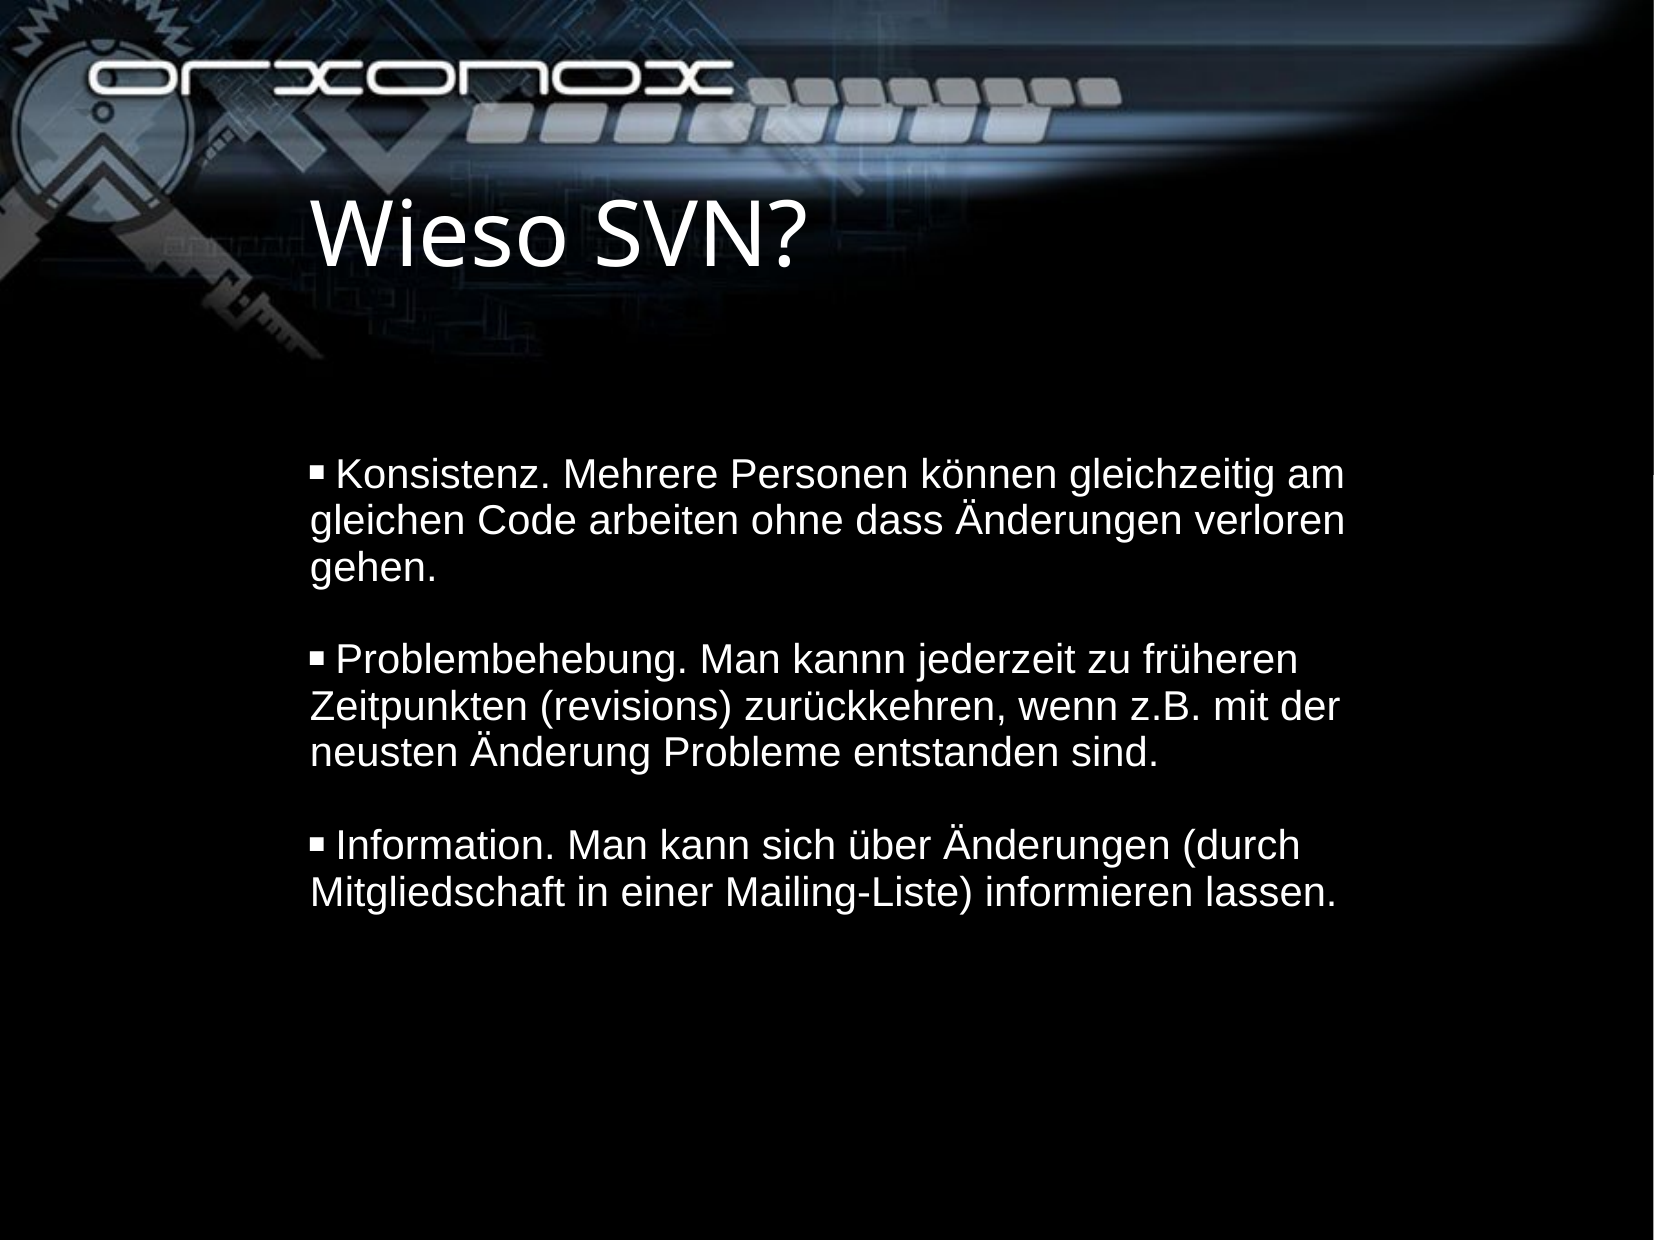

Wieso SVN?
 Konsistenz. Mehrere Personen können gleichzeitig am gleichen Code arbeiten ohne dass Änderungen verloren gehen.
 Problembehebung. Man kannn jederzeit zu früheren Zeitpunkten (revisions) zurückkehren, wenn z.B. mit der neusten Änderung Probleme entstanden sind.
 Information. Man kann sich über Änderungen (durch Mitgliedschaft in einer Mailing-Liste) informieren lassen.